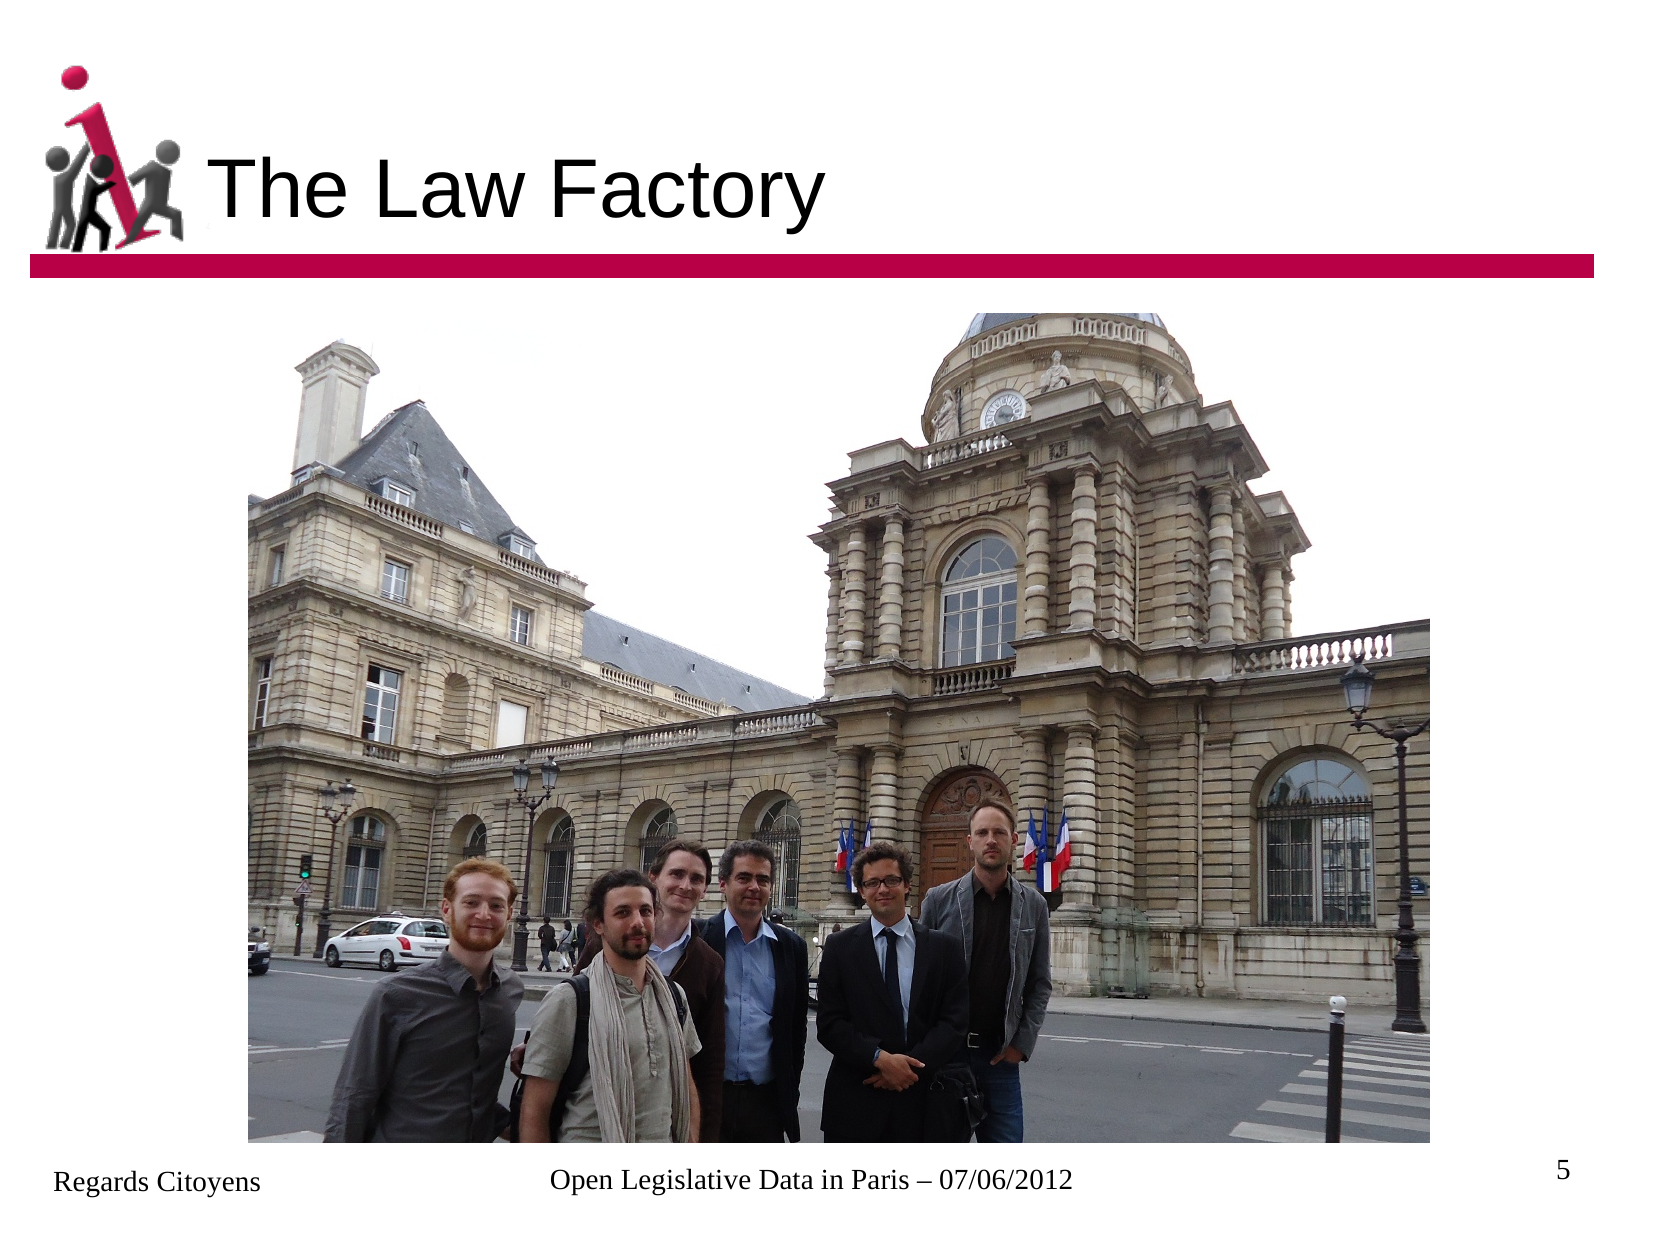

# The Law Factory
5
Présentation au Sénat - 31 mai 2012